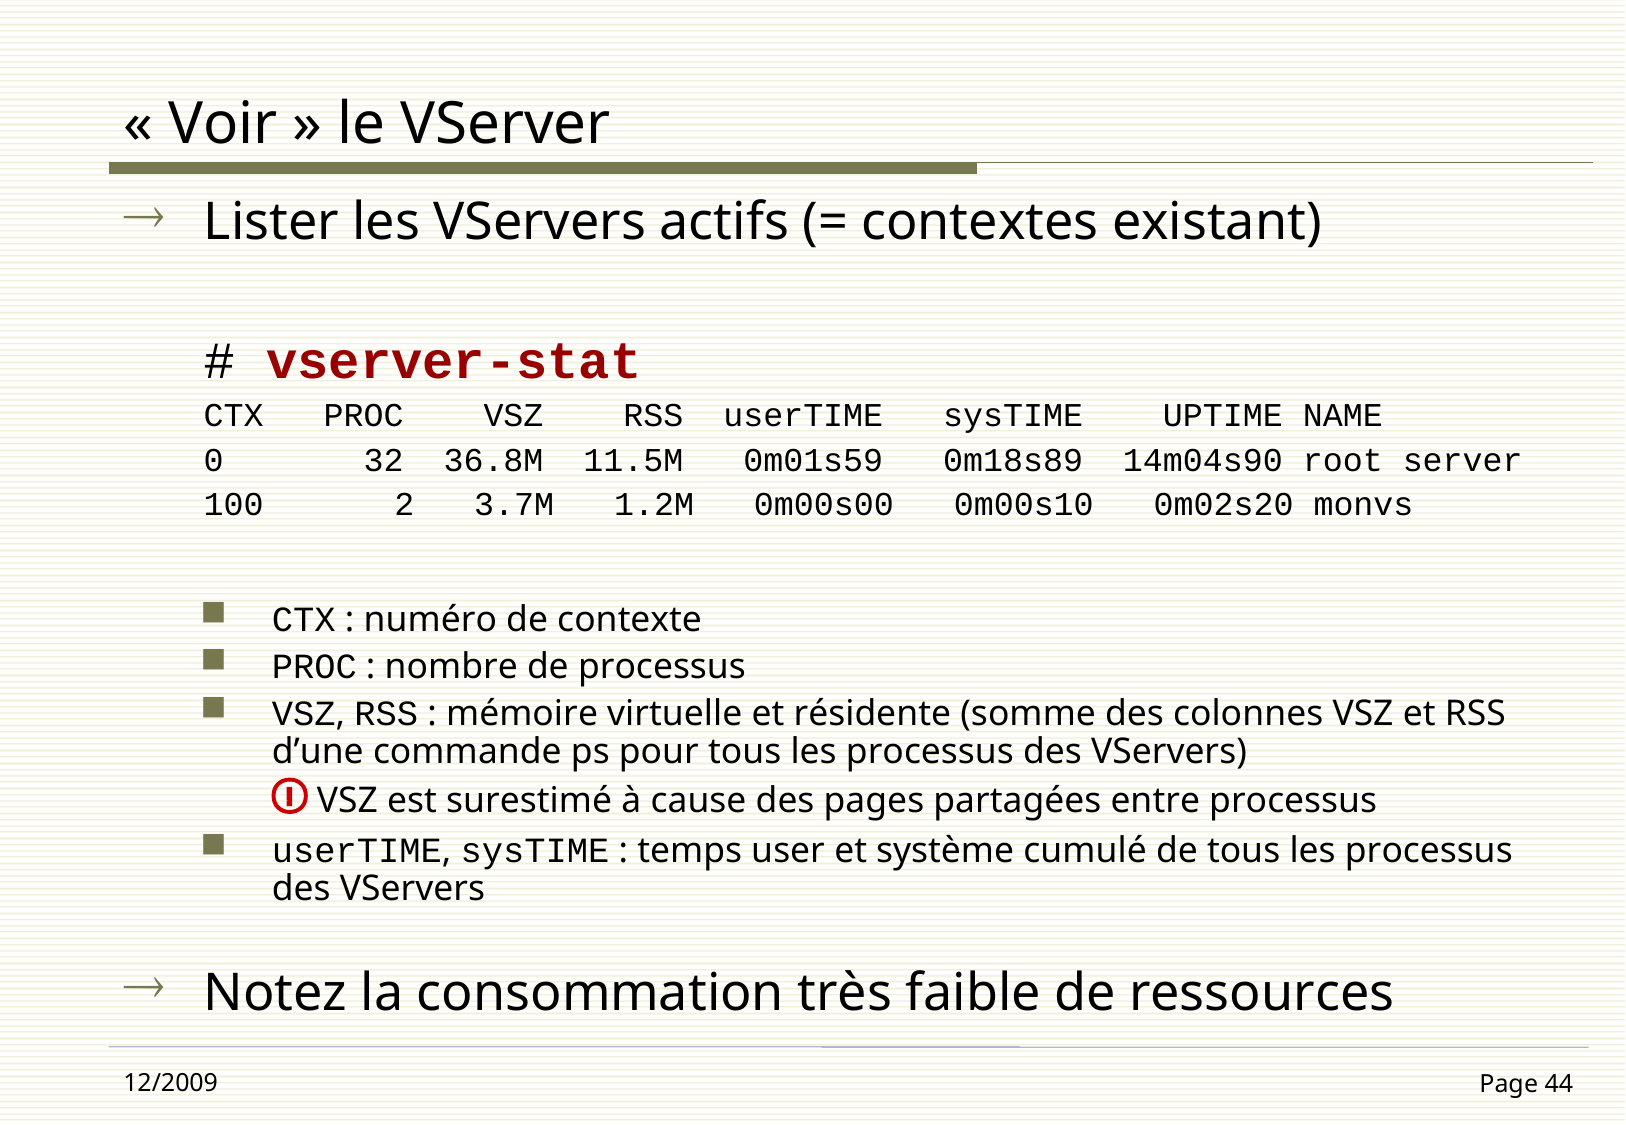

# « Voir » le VServer
Lister les VServers actifs (= contextes existant)
	# vserver-stat
	CTX PROC VSZ RSS userTIME sysTIME UPTIME NAME
	0 32 36.8M 11.5M 0m01s59 0m18s89 14m04s90 root server
	100	 2 3.7M 1.2M 0m00s00 0m00s10 0m02s20 monvs
CTX : numéro de contexte
PROC : nombre de processus
VSZ, RSS : mémoire virtuelle et résidente (somme des colonnes VSZ et RSS d’une commande ps pour tous les processus des VServers)
 VSZ est surestimé à cause des pages partagées entre processus
userTIME, sysTIME : temps user et système cumulé de tous les processus des VServers
Notez la consommation très faible de ressources
44